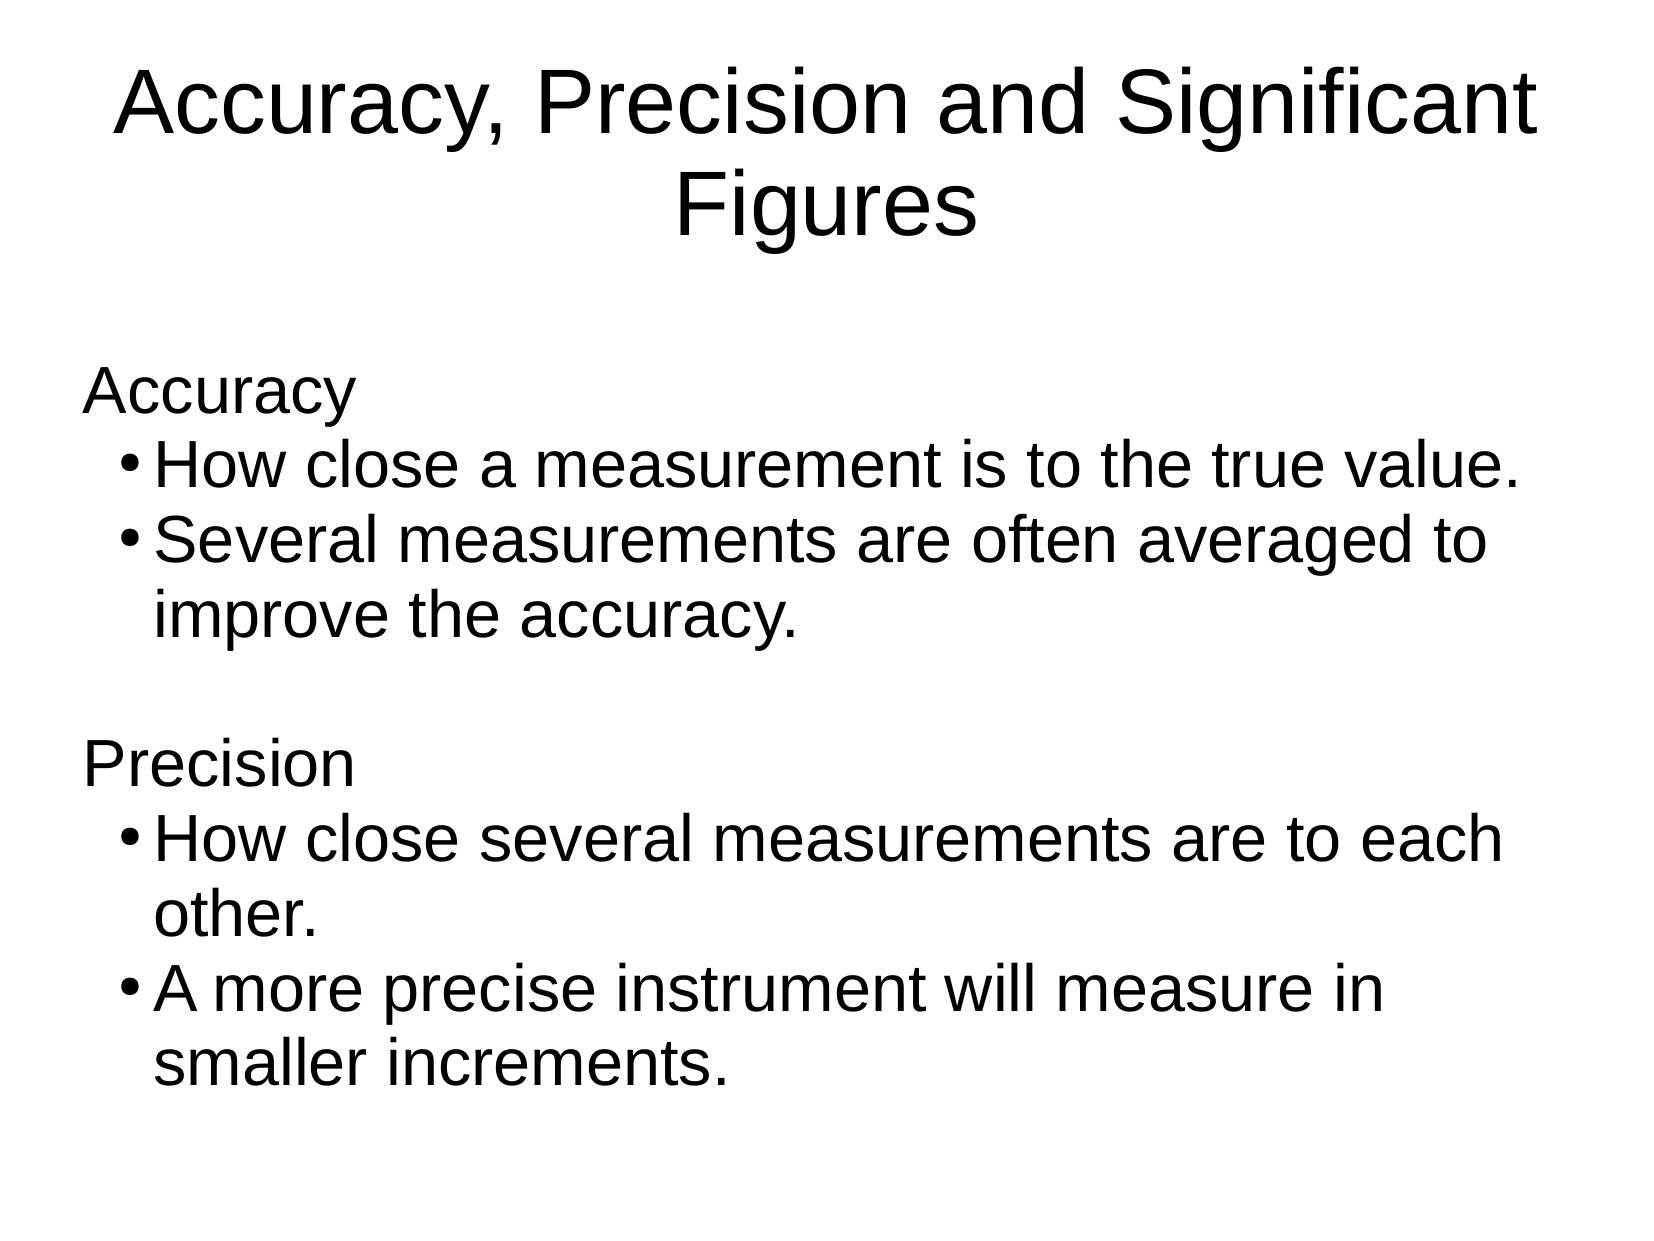

# Accuracy, Precision and Significant Figures
Accuracy
How close a measurement is to the true value.
Several measurements are often averaged to improve the accuracy.
Precision
How close several measurements are to each other.
A more precise instrument will measure in smaller increments.